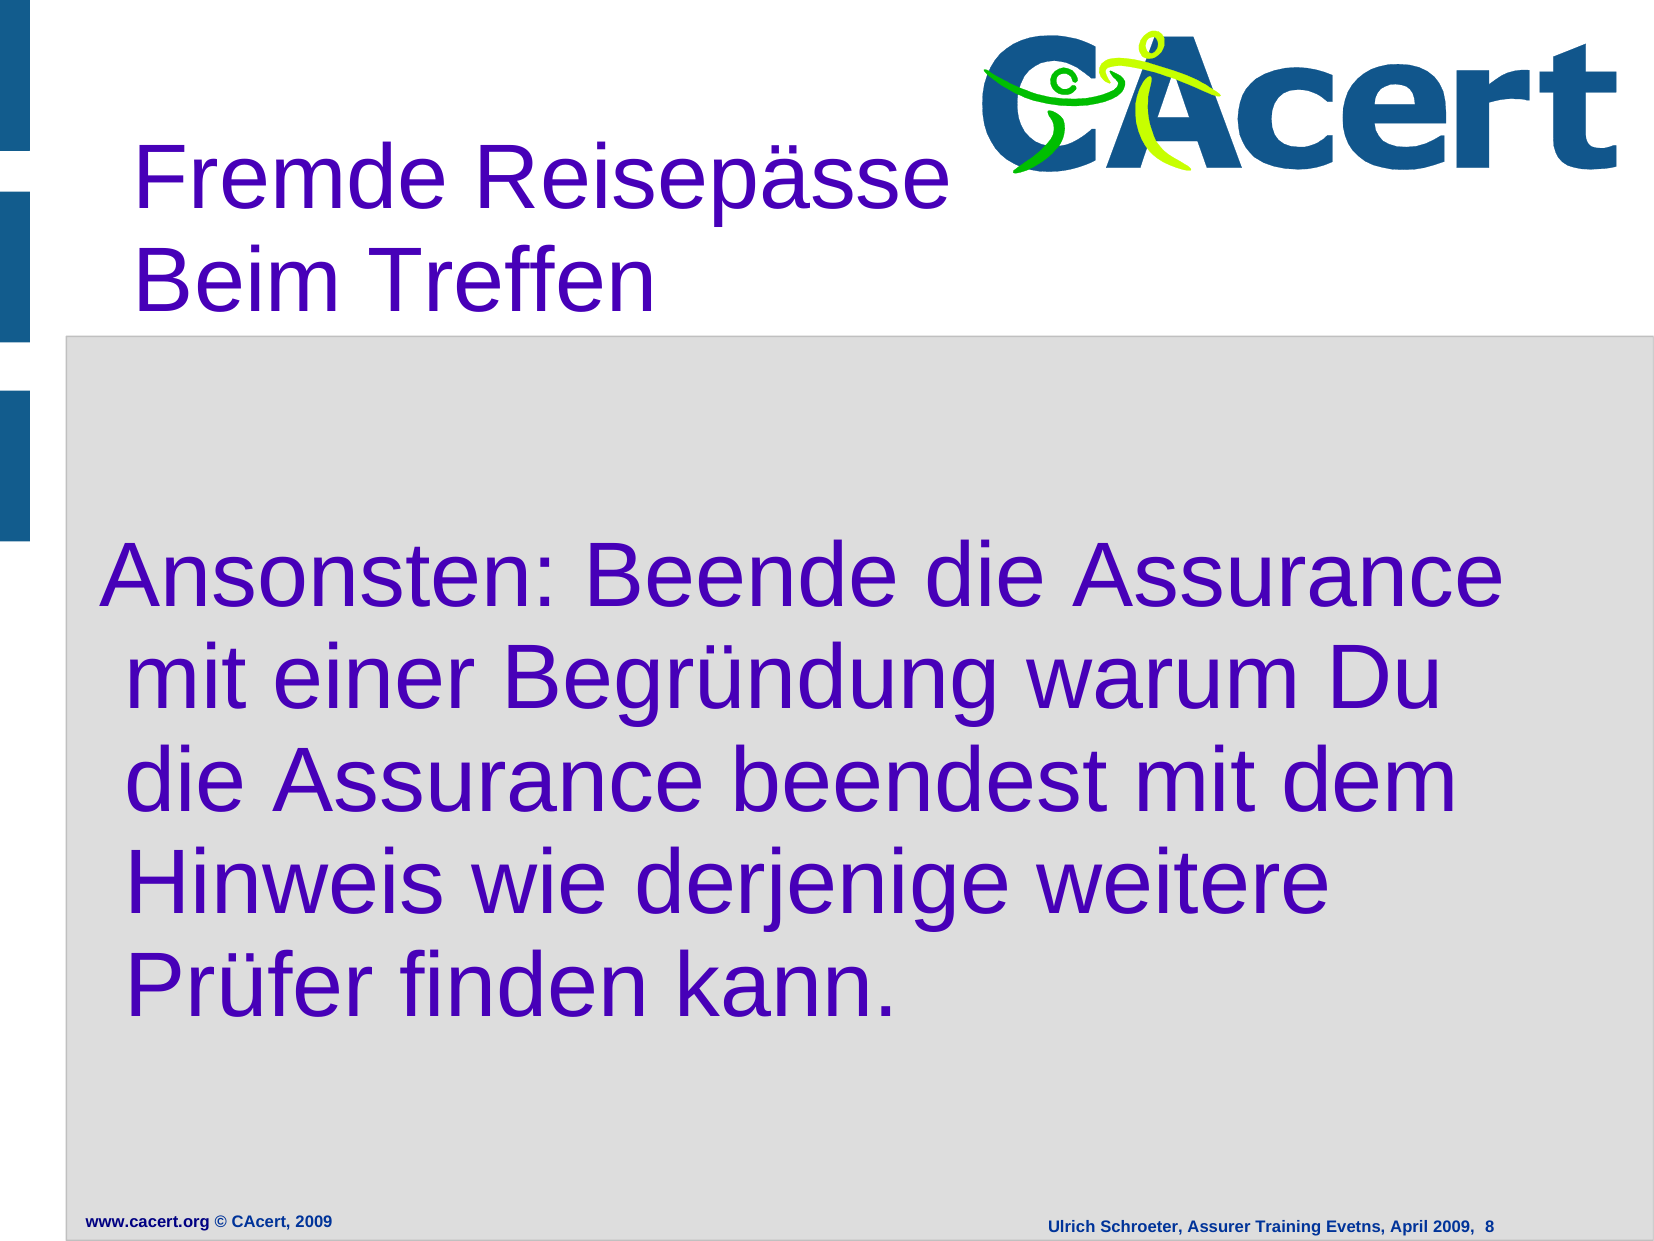

Fremde Reisepässe
Beim Treffen
 Ansonsten: Beende die Assurance
 mit einer Begründung warum Du
 die Assurance beendest mit dem
 Hinweis wie derjenige weitere
 Prüfer finden kann.